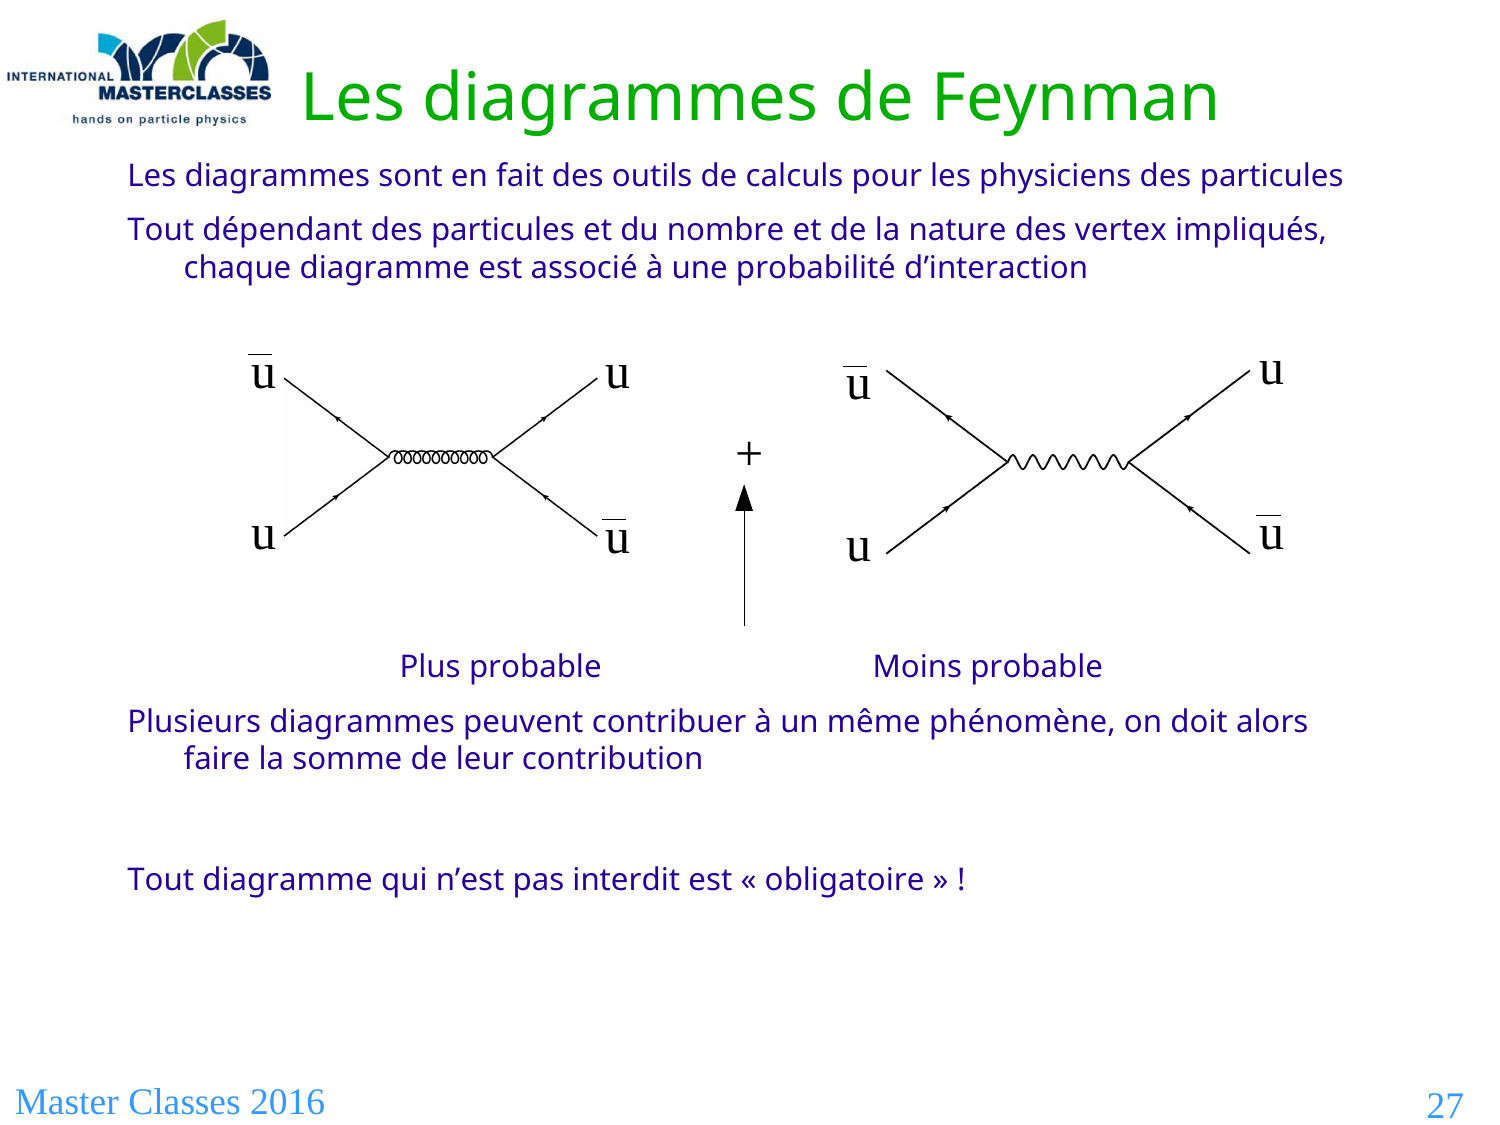

# Les diagrammes de Feynman
Les diagrammes sont en fait des outils de calculs pour les physiciens des particules
Tout dépendant des particules et du nombre et de la nature des vertex impliqués, chaque diagramme est associé à une probabilité d’interaction
 Plus probable 			 Moins probable
Plusieurs diagrammes peuvent contribuer à un même phénomène, on doit alors faire la somme de leur contribution
Tout diagramme qui n’est pas interdit est « obligatoire » !
u
u
u
u
+
u
u
u
u
Master Classes 2016
27